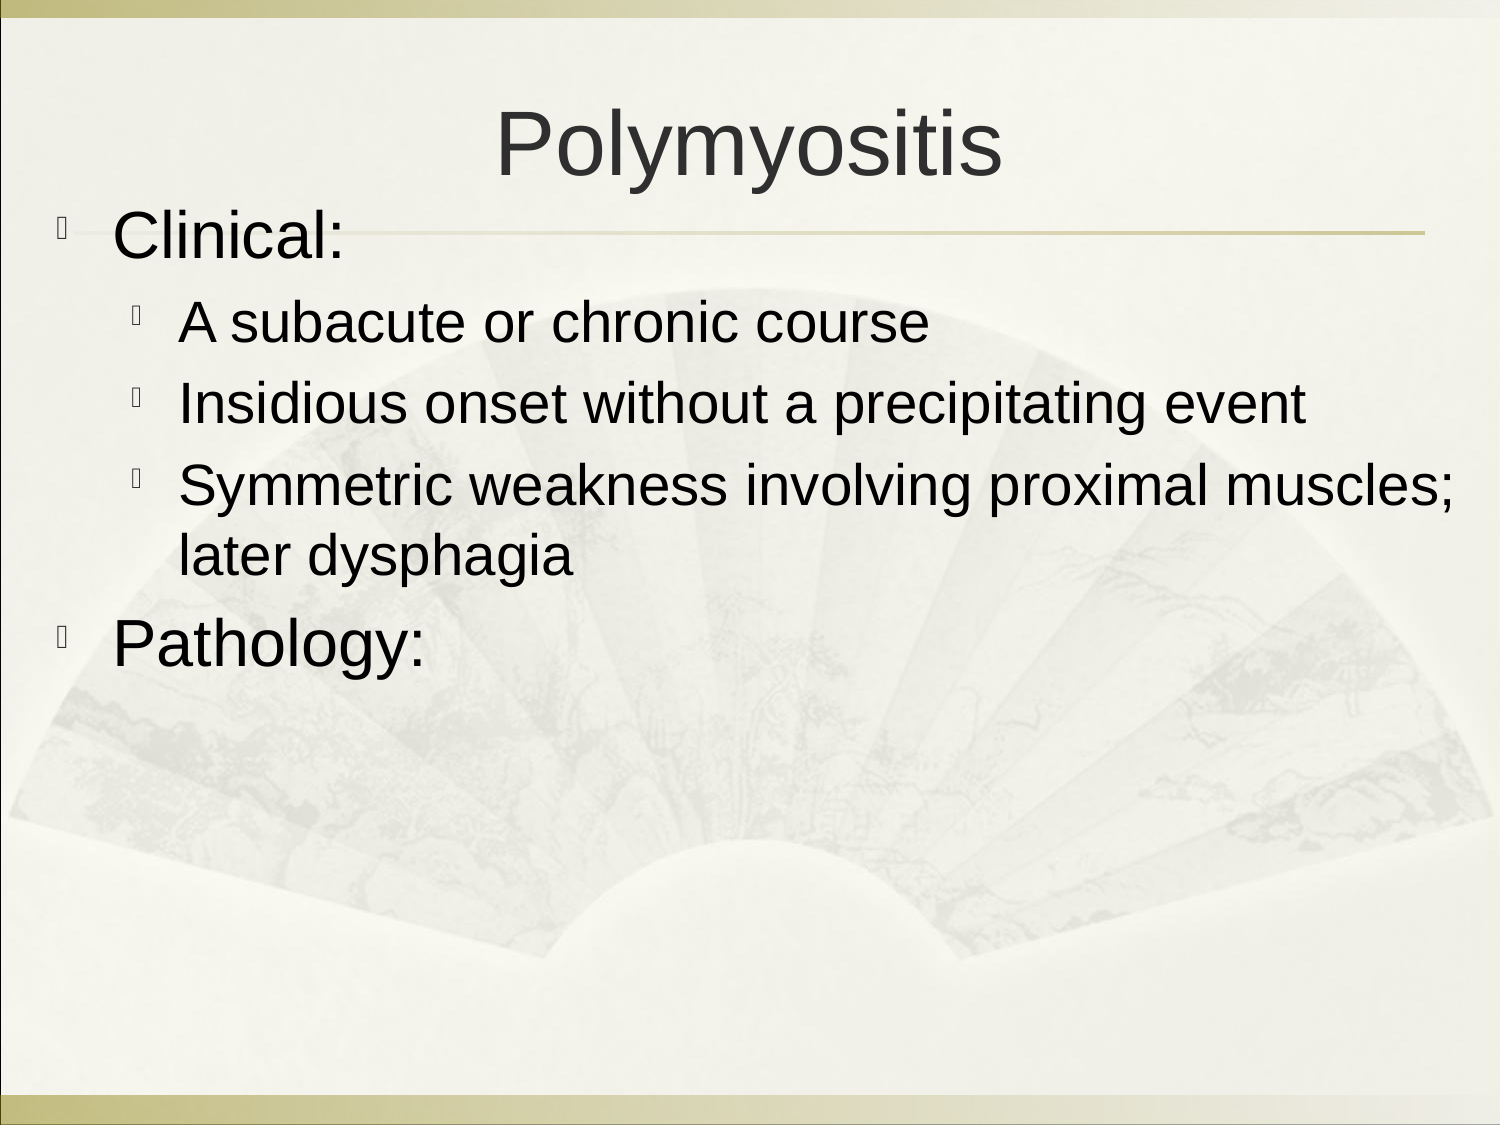

# Polymyositis
Clinical:
A subacute or chronic course
Insidious onset without a precipitating event
Symmetric weakness involving proximal muscles; later dysphagia
Pathology: